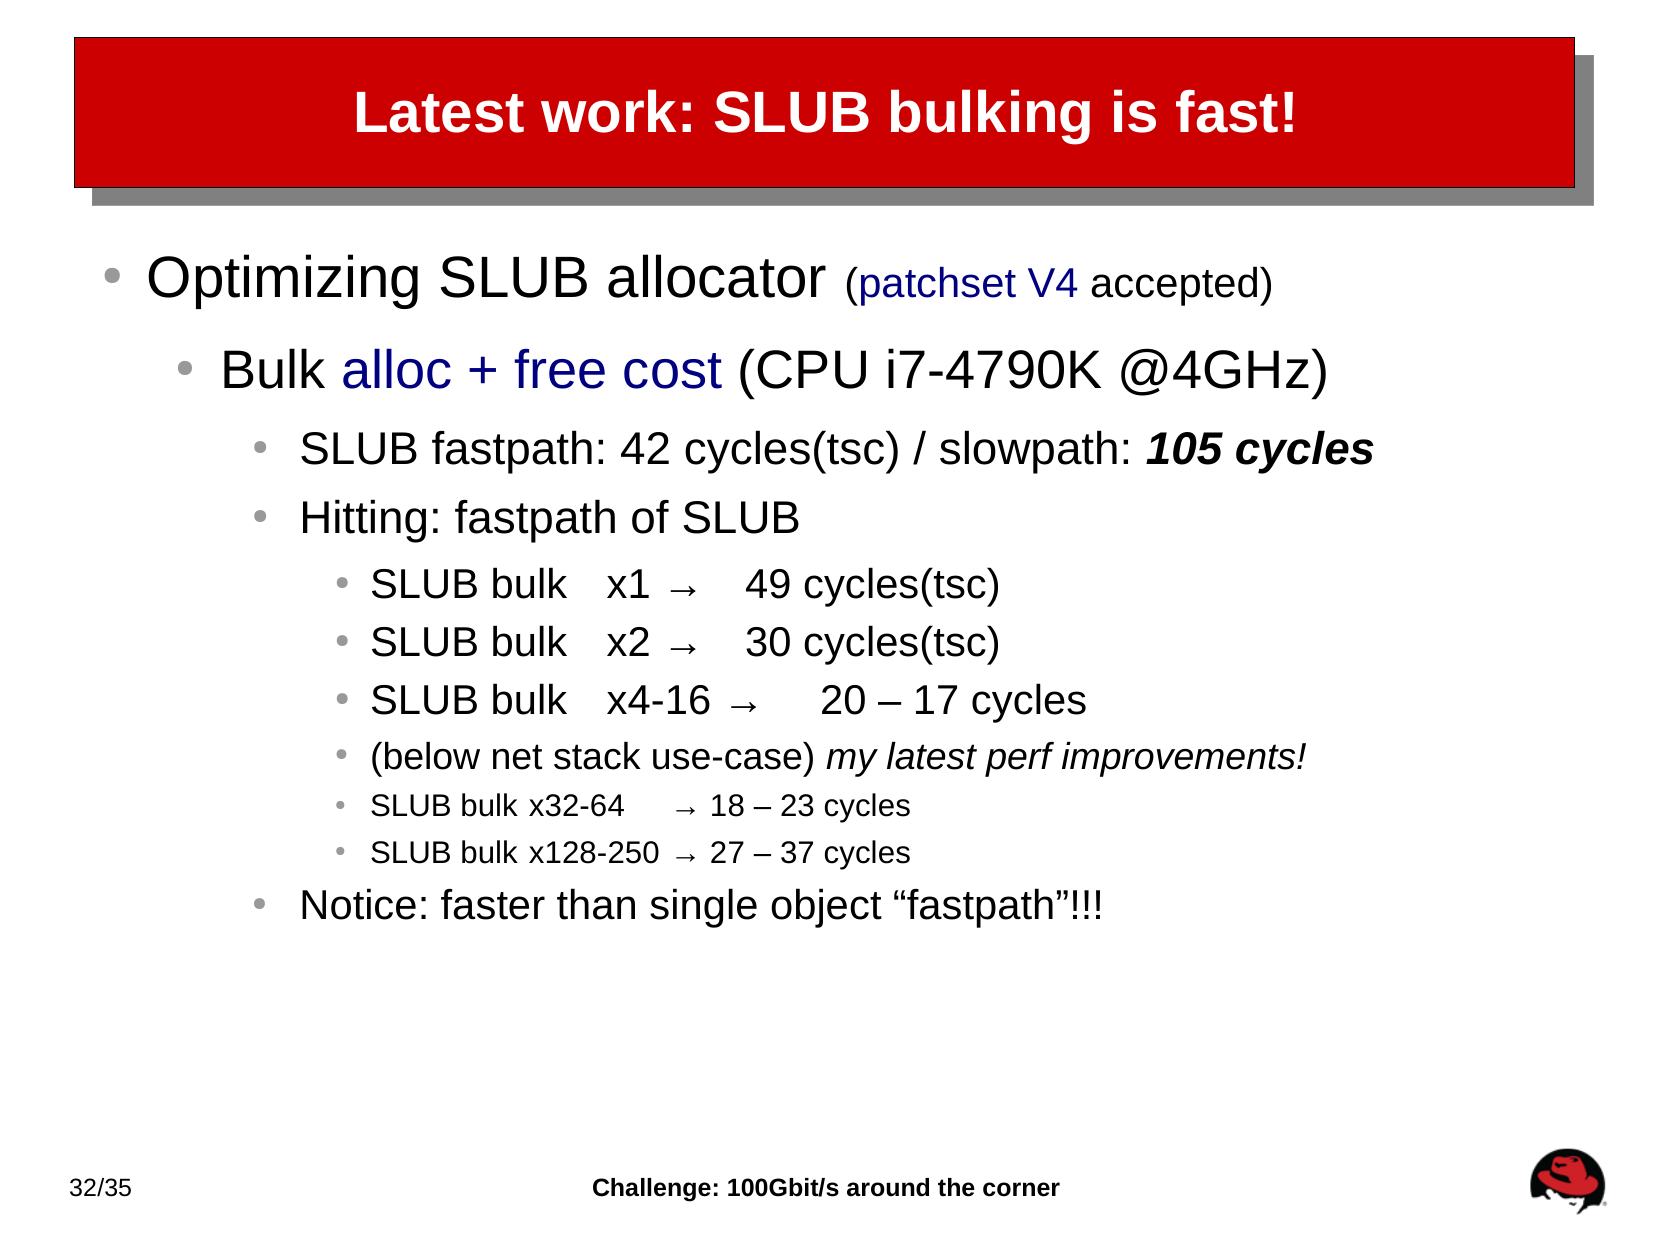

# Latest work: SLUB bulking is fast!
Optimizing SLUB allocator (patchset V4 accepted)
Bulk alloc + free cost (CPU i7-4790K @4GHz)
SLUB fastpath: 42 cycles(tsc) / slowpath: 105 cycles
Hitting: fastpath of SLUB
SLUB bulk	 x1 →	49 cycles(tsc)
SLUB bulk	 x2 →	30 cycles(tsc)
SLUB bulk	 x4-16 →	20 – 17 cycles
(below net stack use-case) my latest perf improvements!
SLUB bulk	 x32-64	→ 18 – 23 cycles
SLUB bulk	 x128-250	→ 27 – 37 cycles
Notice: faster than single object “fastpath”!!!